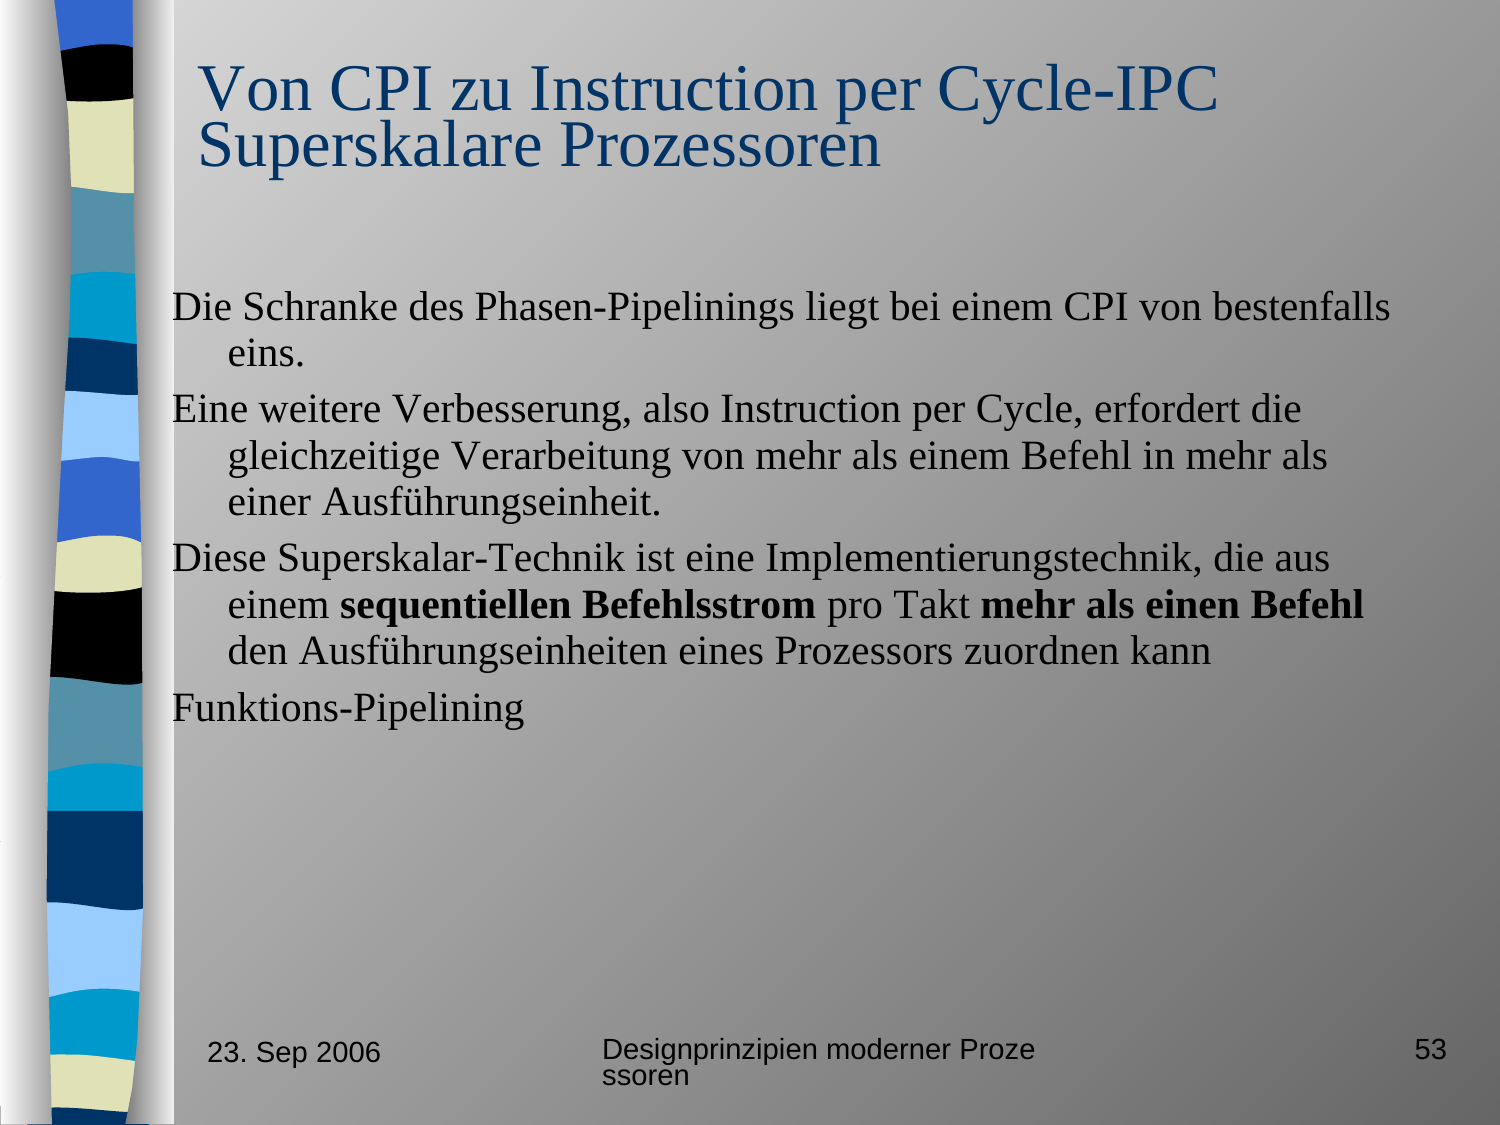

# Von CPI zu Instruction per Cycle-IPC Superskalare Prozessoren
Die Schranke des Phasen-Pipelinings liegt bei einem CPI von bestenfalls eins.
Eine weitere Verbesserung, also Instruction per Cycle, erfordert die gleichzeitige Verarbeitung von mehr als einem Befehl in mehr als einer Ausführungseinheit.
Diese Superskalar-Technik ist eine Implementierungstechnik, die aus einem sequentiellen Befehlsstrom pro Takt mehr als einen Befehl den Ausführungseinheiten eines Prozessors zuordnen kann
Funktions-Pipelining
Designprinzipien moderner Prozessoren
53